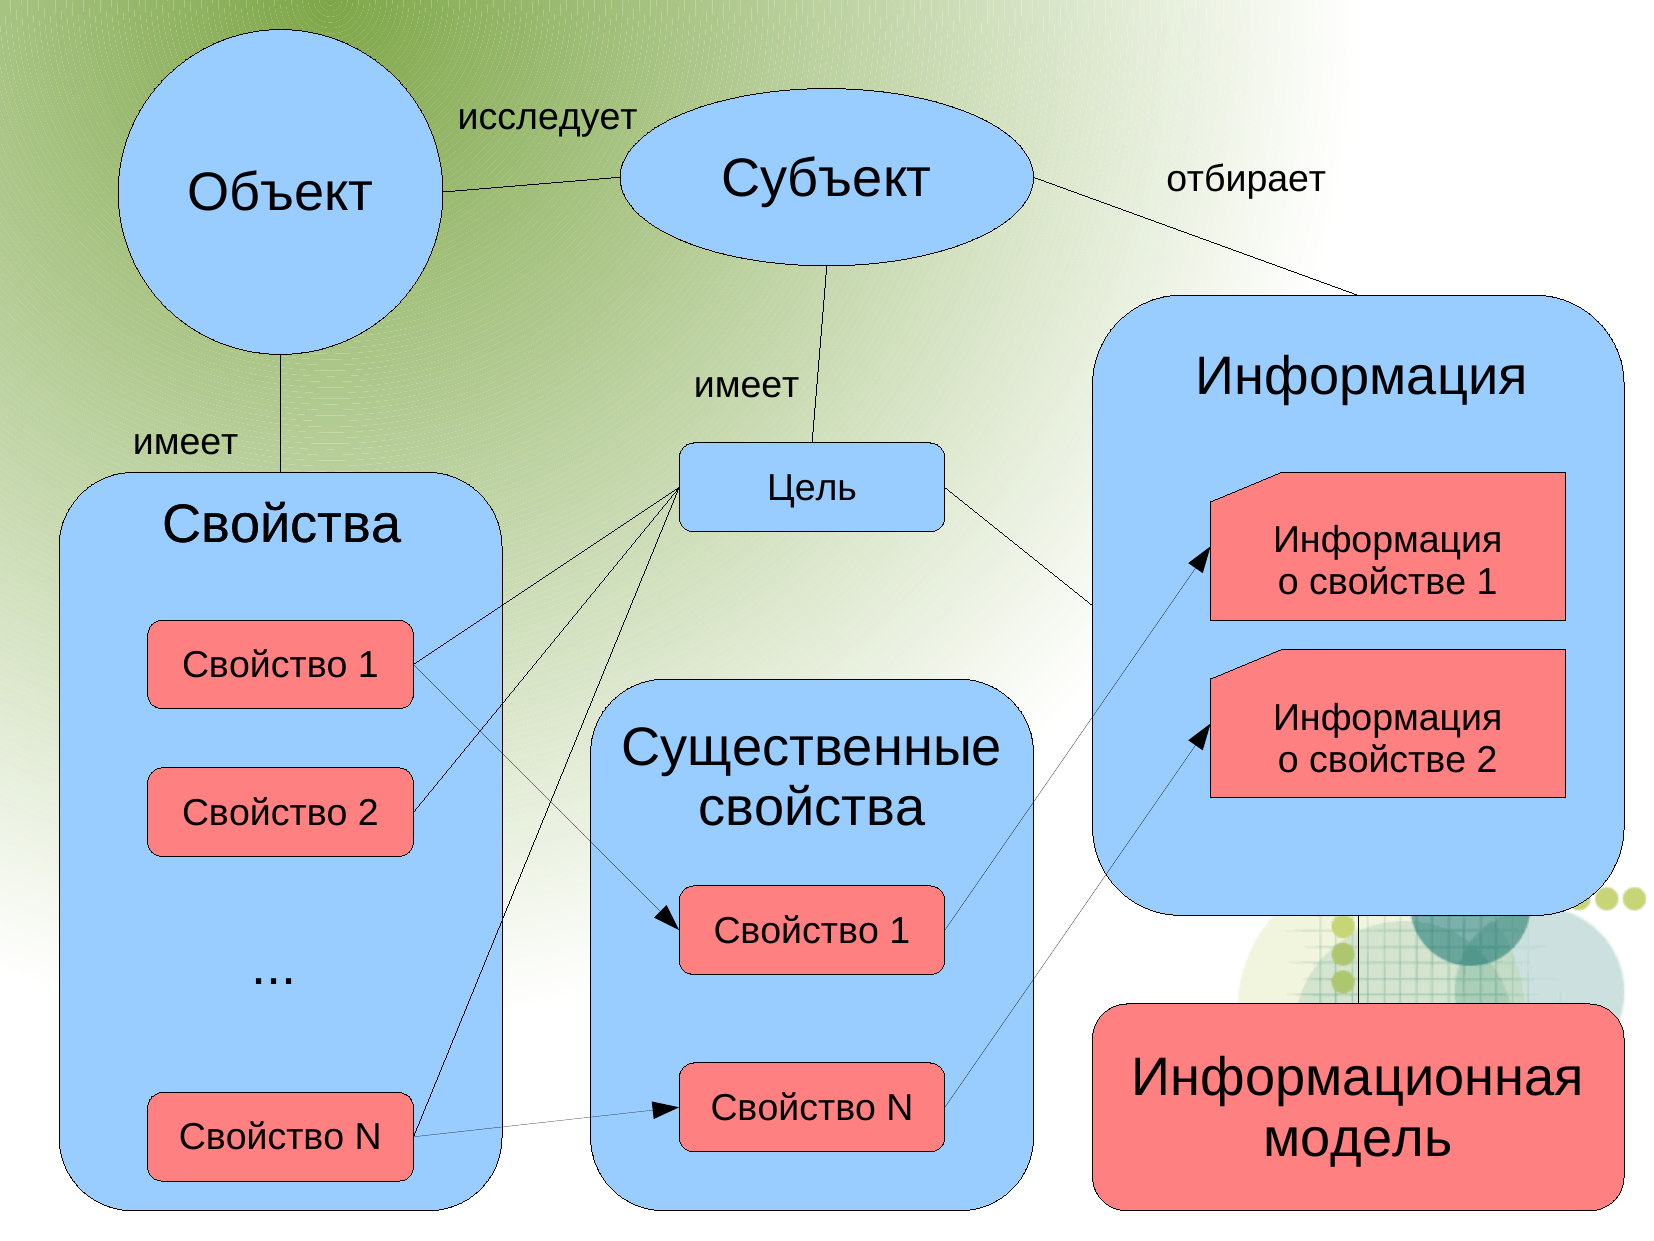

Объект
исследует
Субъект
отбирает
Информация
имеет
имеет
Цель
Информация
о свойстве 1
Свойства
Свойства
Свойство 1
Информация
о свойстве 2
Существенные
свойства
Свойство 2
Свойство 1
...
Информационная
модель
Свойство N
Свойство N